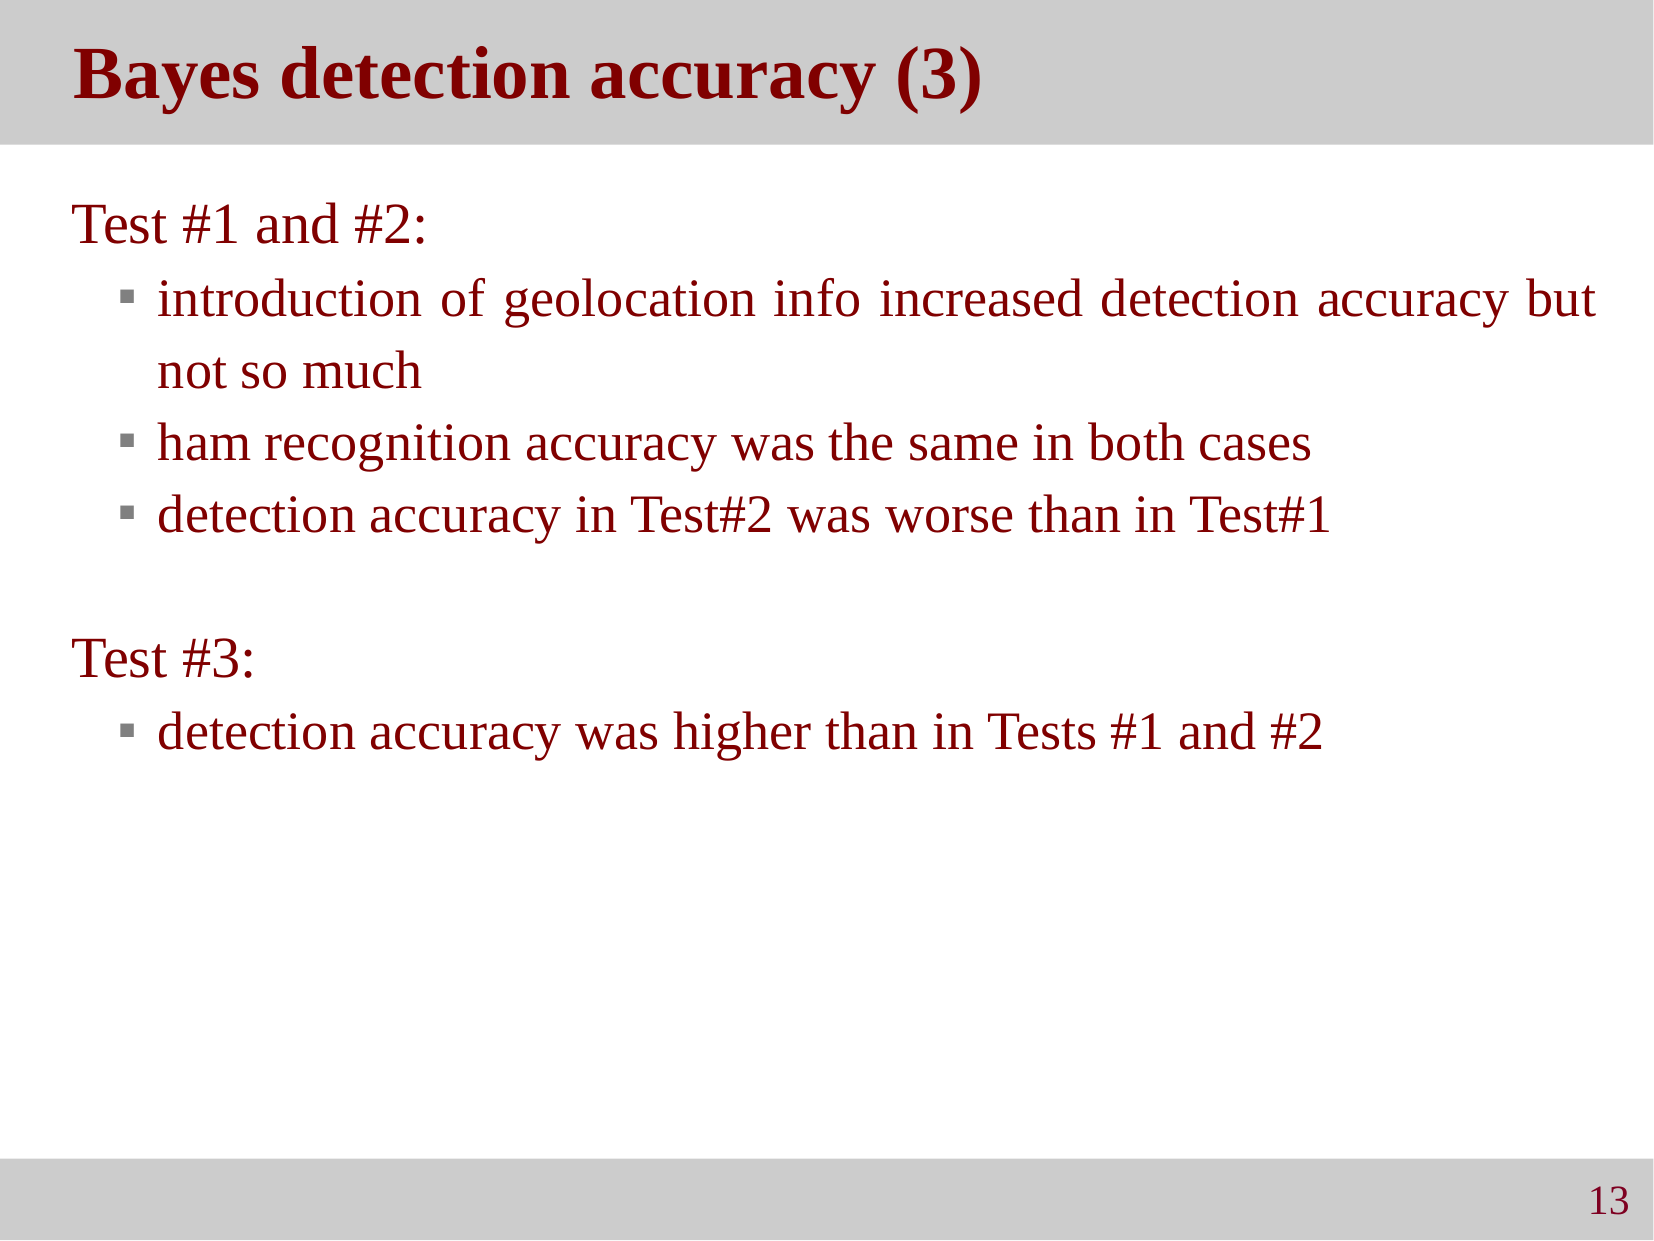

# Bayes detection accuracy (3)
Test #1 and #2:
introduction of geolocation info increased detection accuracy but not so much
ham recognition accuracy was the same in both cases
detection accuracy in Test#2 was worse than in Test#1
Test #3:
detection accuracy was higher than in Tests #1 and #2